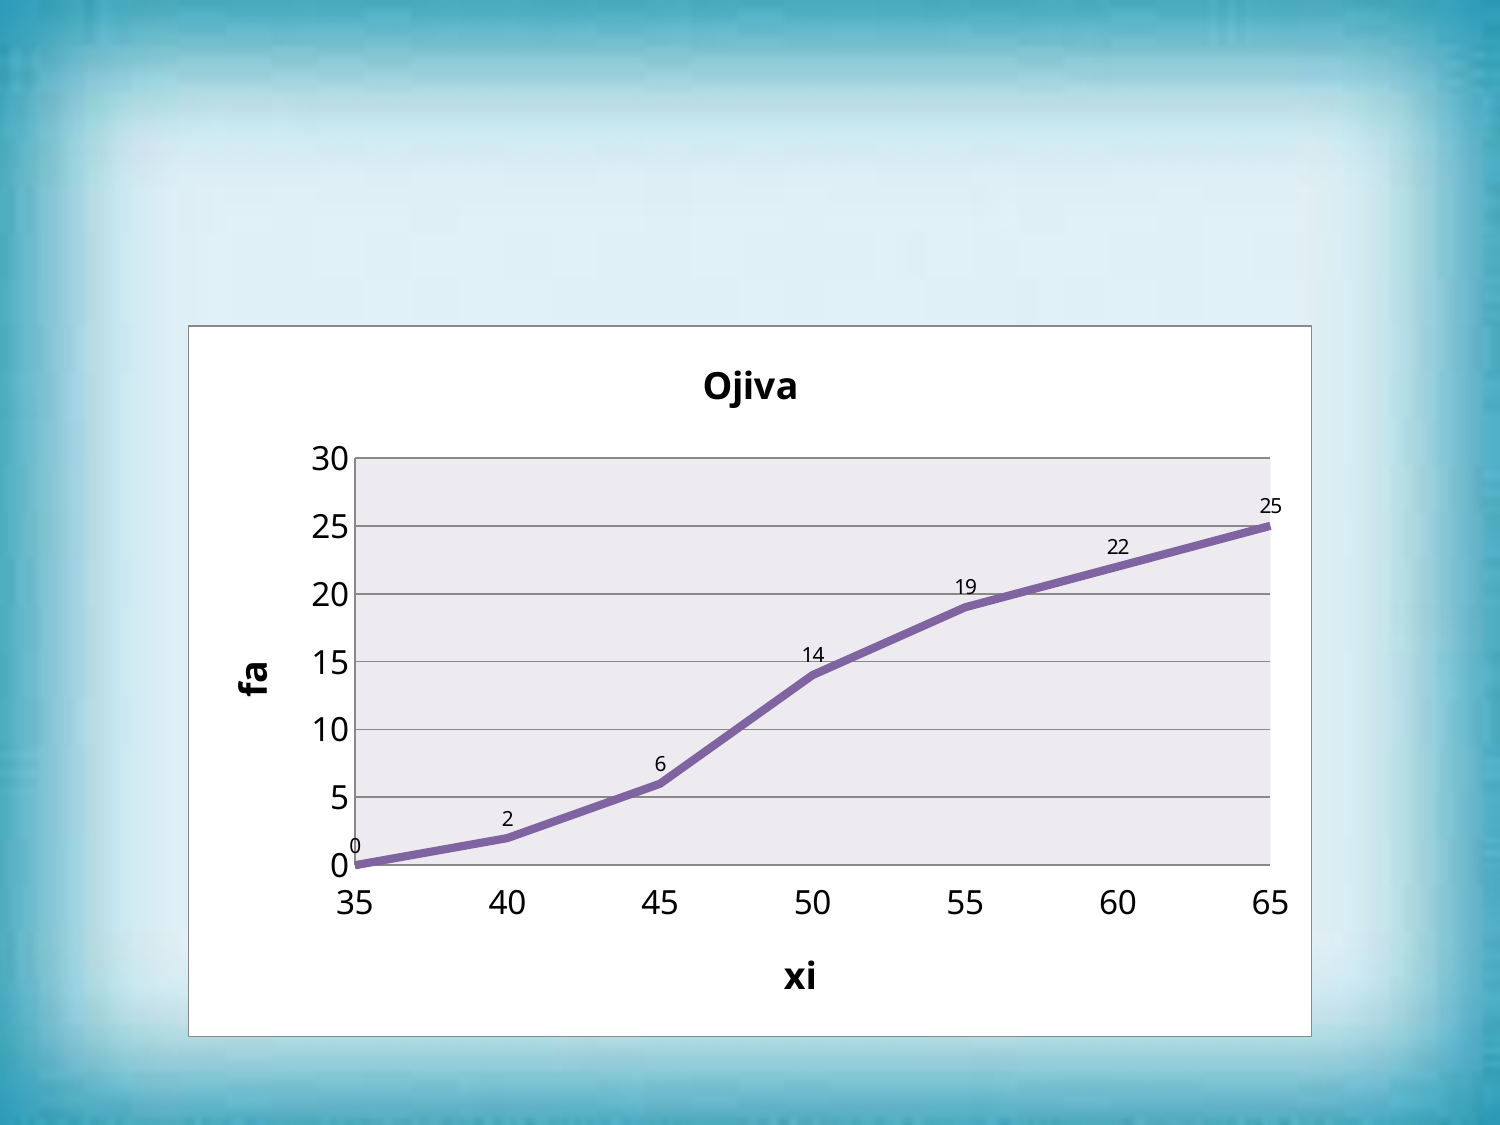

#
### Chart: Ojiva
| Category | Series1 |
|---|---|
| 35 | 0.0 |
| 40 | 2.0 |
| 45 | 6.0 |
| 50 | 14.0 |
| 55 | 19.0 |
| 60 | 22.0 |
| 65 | 25.0 |